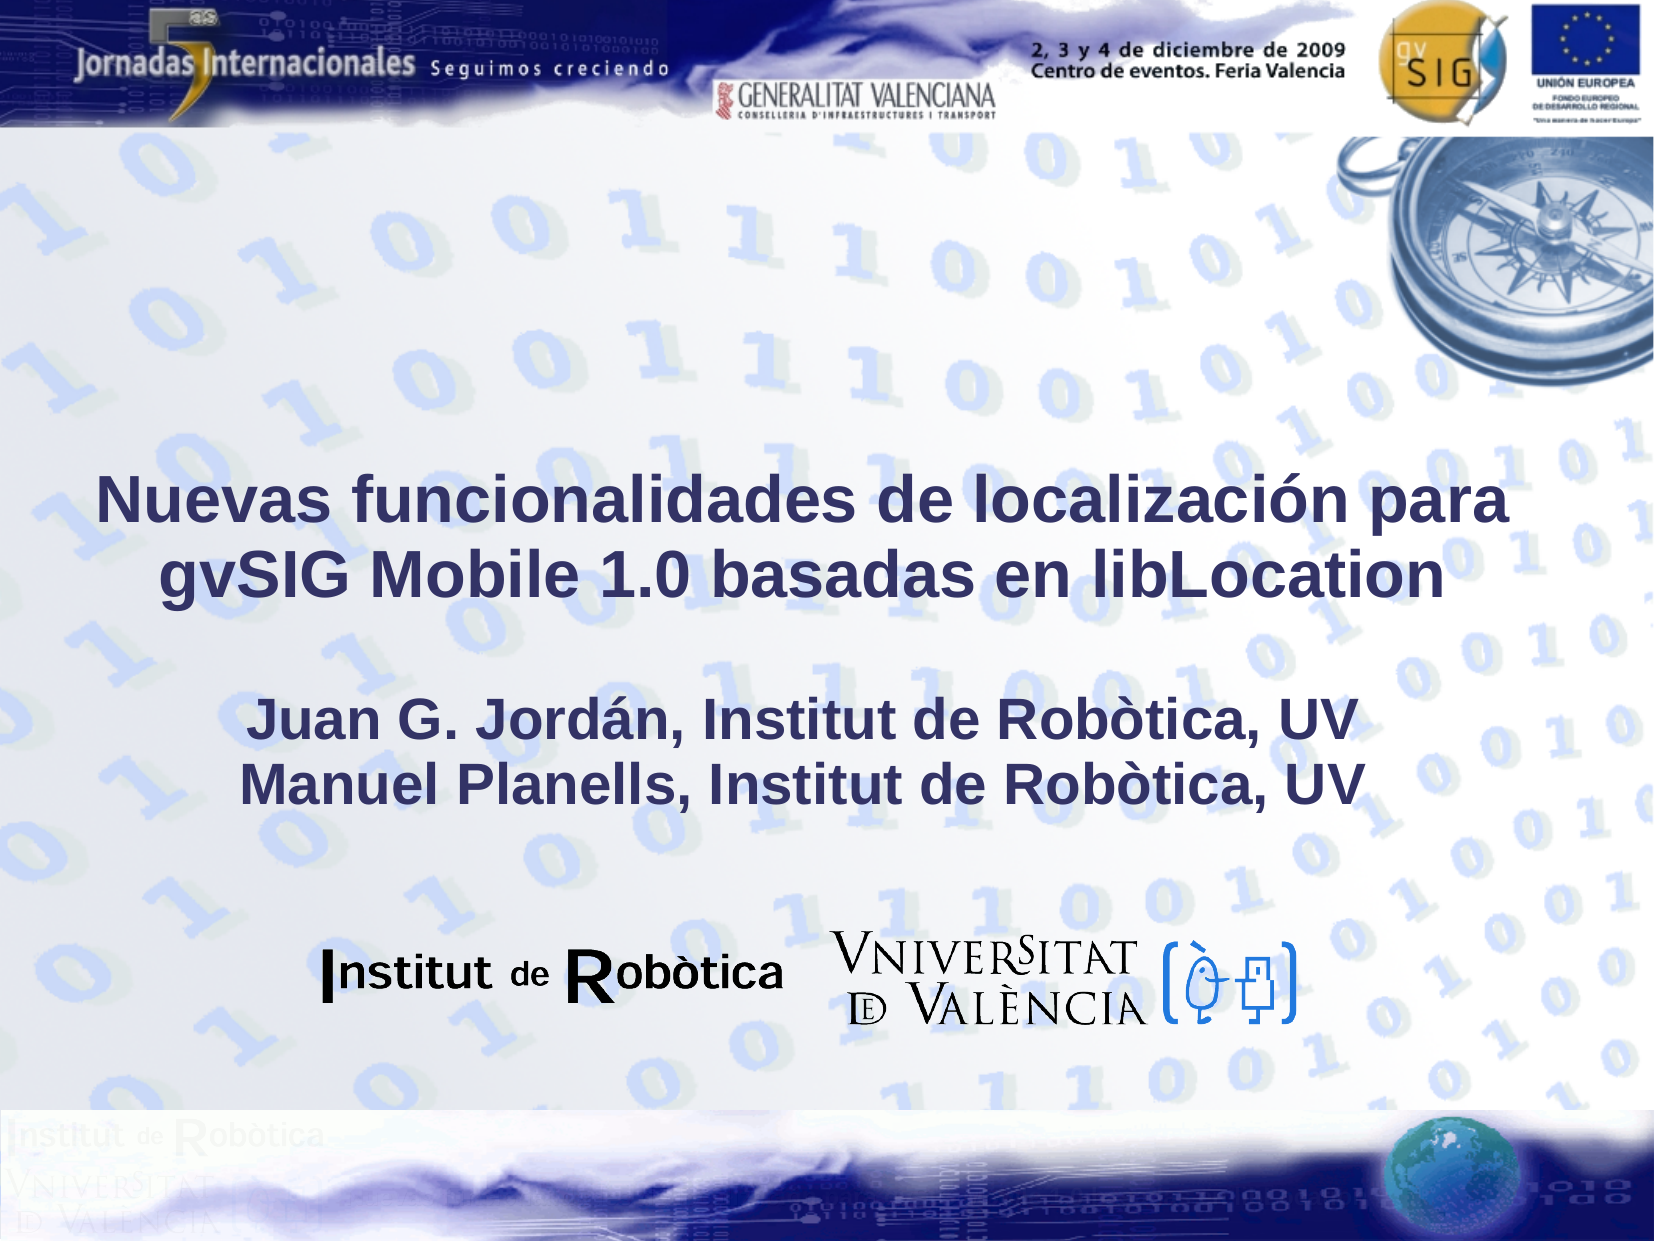

Nuevas funcionalidades de localización para gvSIG Mobile 1.0 basadas en libLocation
Juan G. Jordán, Institut de Robòtica, UV
Manuel Planells, Institut de Robòtica, UV